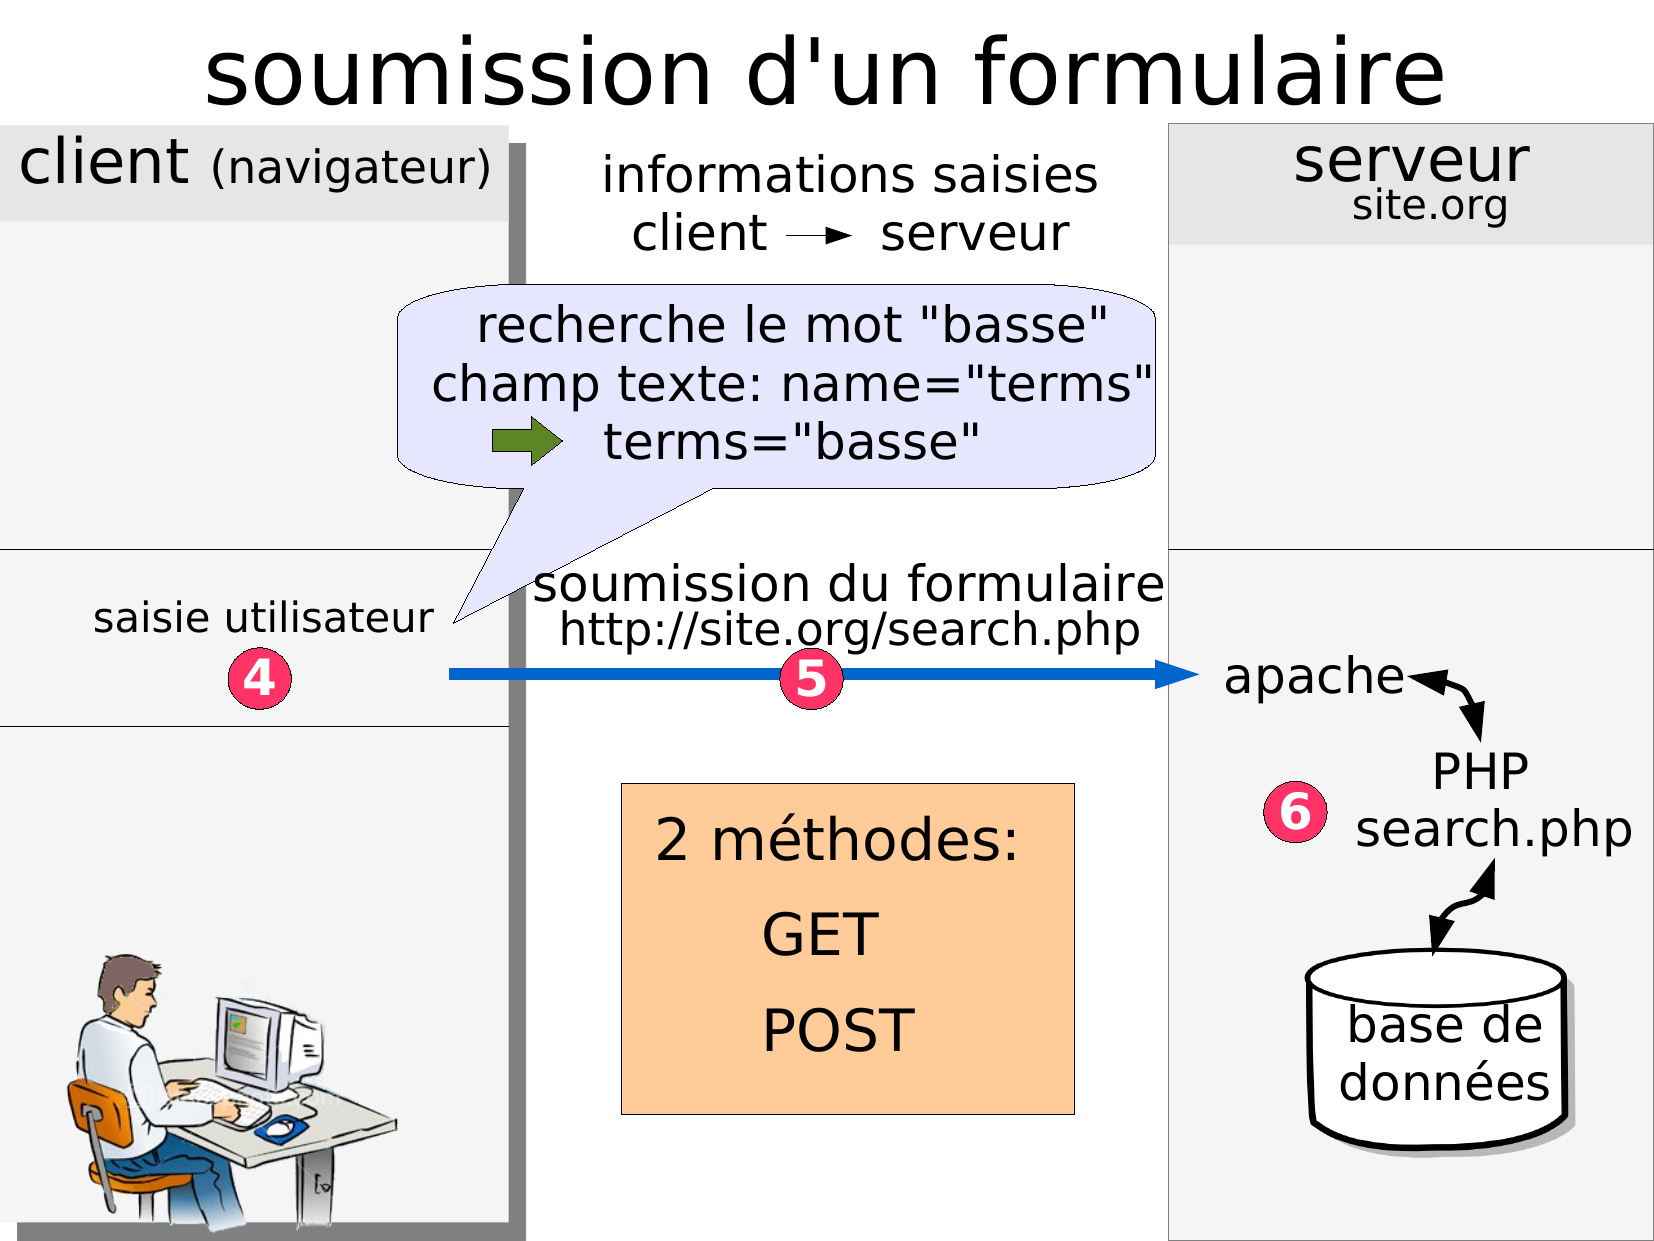

# soumission d'un formulaire
serveur
client (navigateur)
informations saisies
client serveur
site.org
recherche le mot "basse"
champ texte: name="terms"
terms="basse"
soumission du formulaire
saisie utilisateur
http://site.org/search.php
apache
4
5
PHP
6
search.php
2 méthodes:
GET
base de données
POST